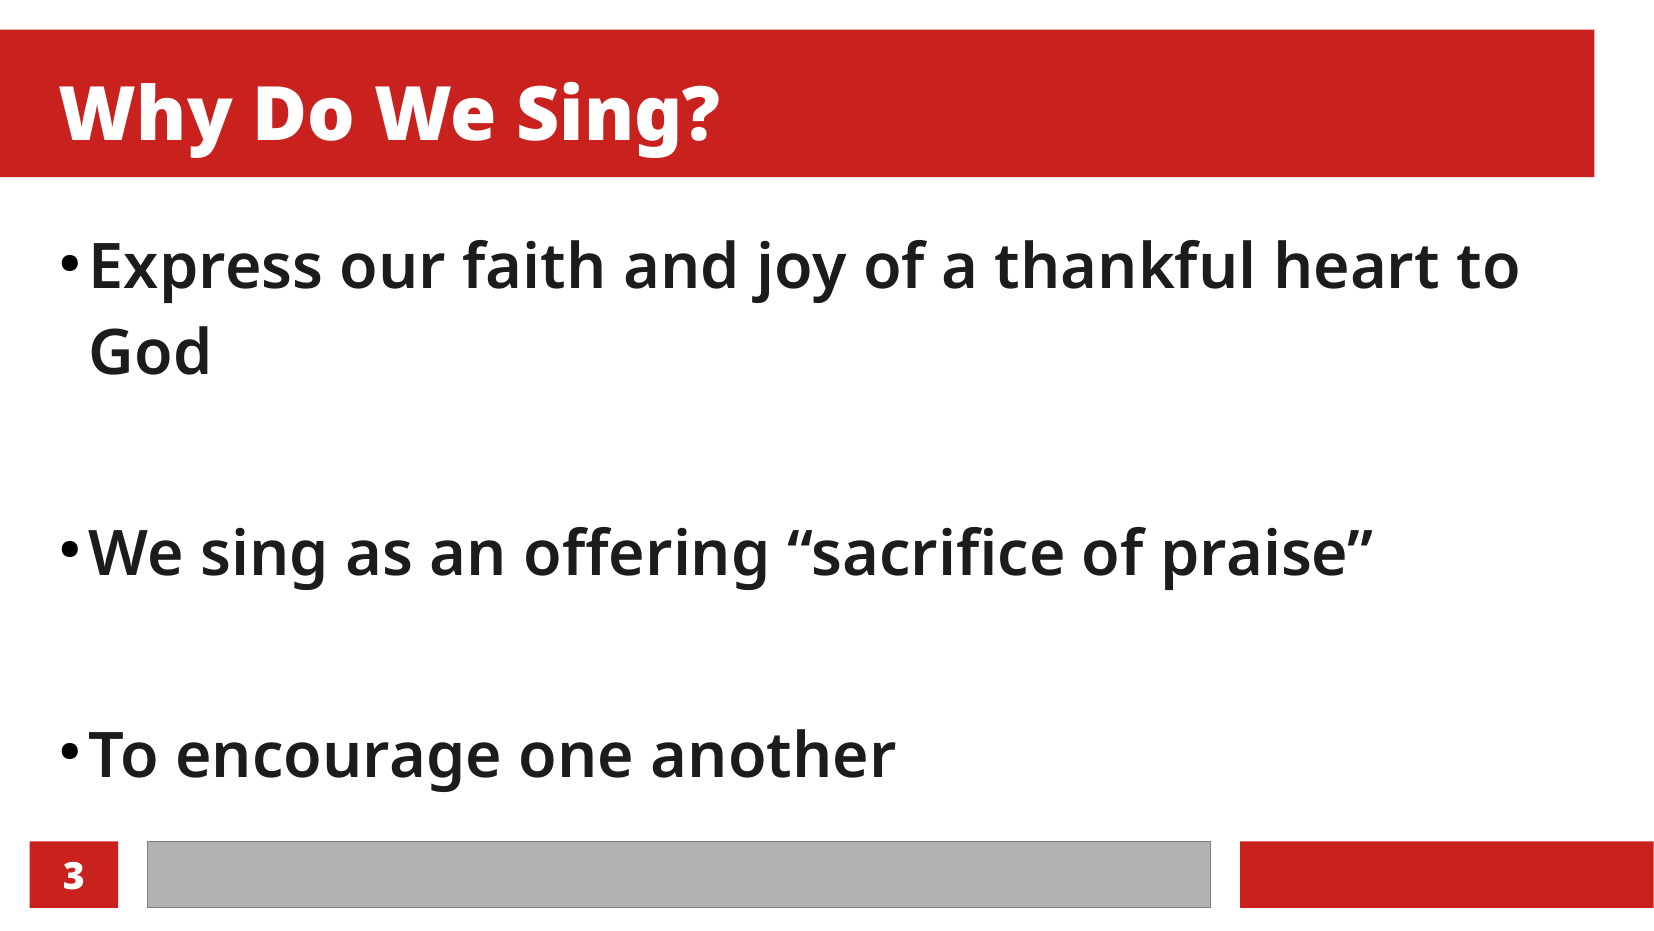

# Why Do We Sing?
Express our faith and joy of a thankful heart to God
We sing as an offering “sacrifice of praise”
To encourage one another
3